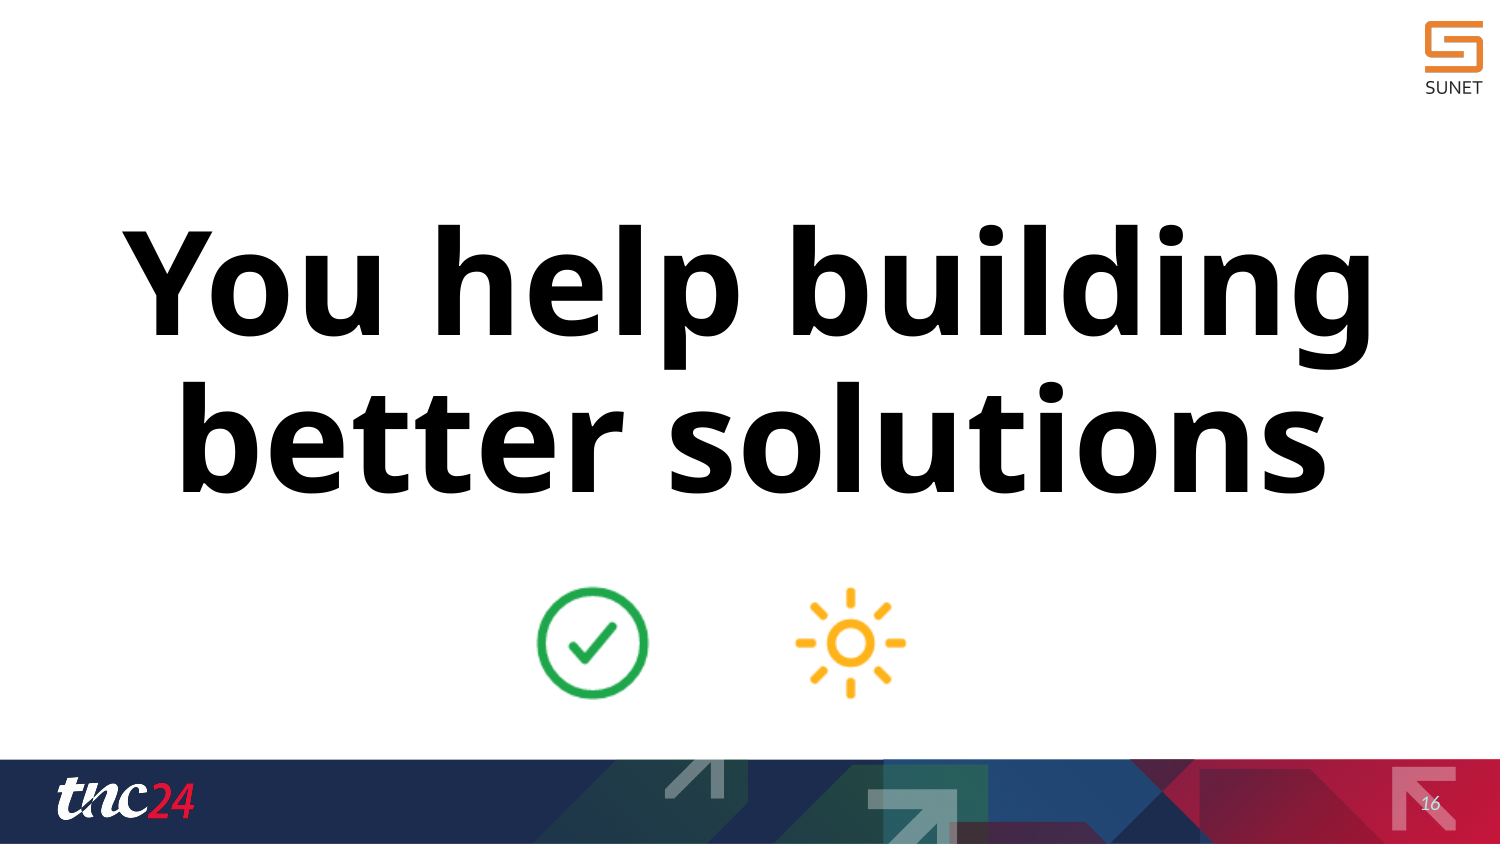

# You help building better solutions
16